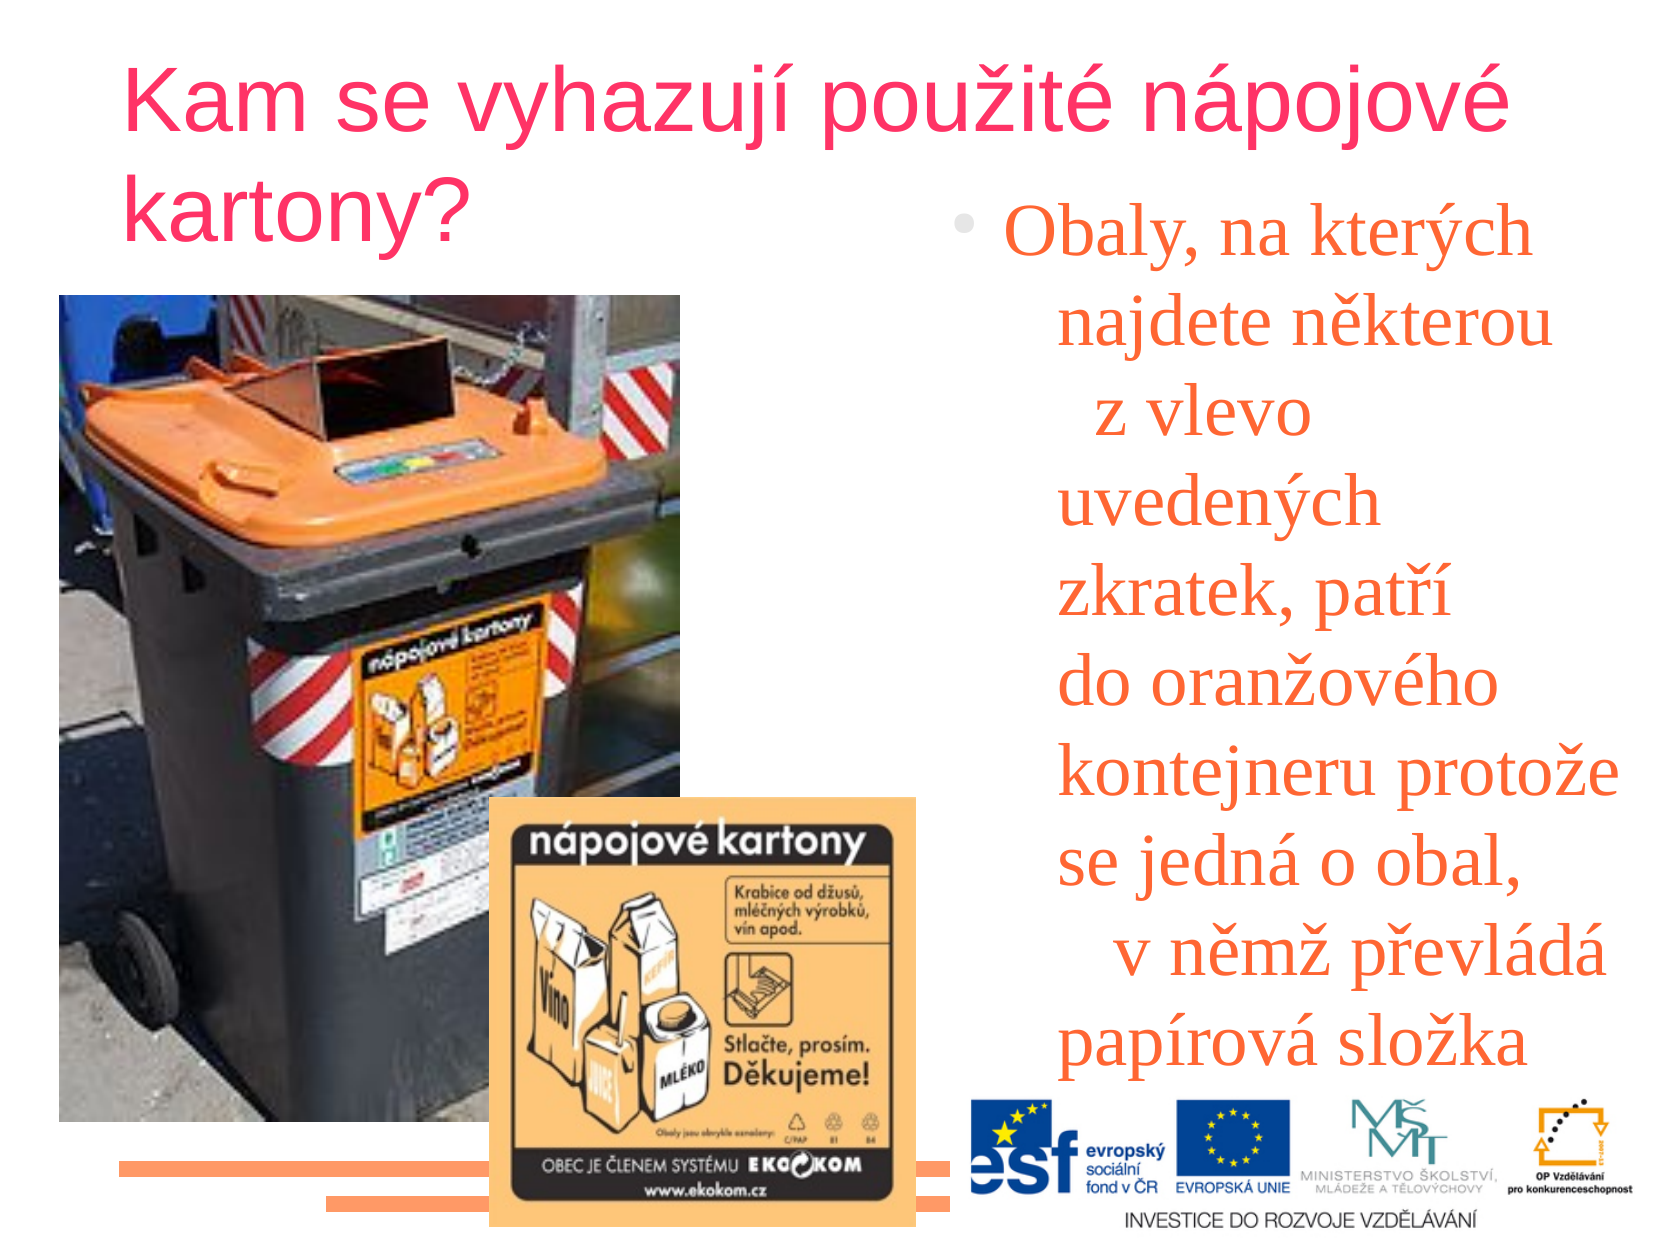

# Kam se vyhazují použité nápojové kartony?
Obaly, na kterých najdete některou z vlevo uvedených zkratek, patří do oranžového kontejneru protože se jedná o obal, v němž převládá papírová složka s dlouhým vláknem.